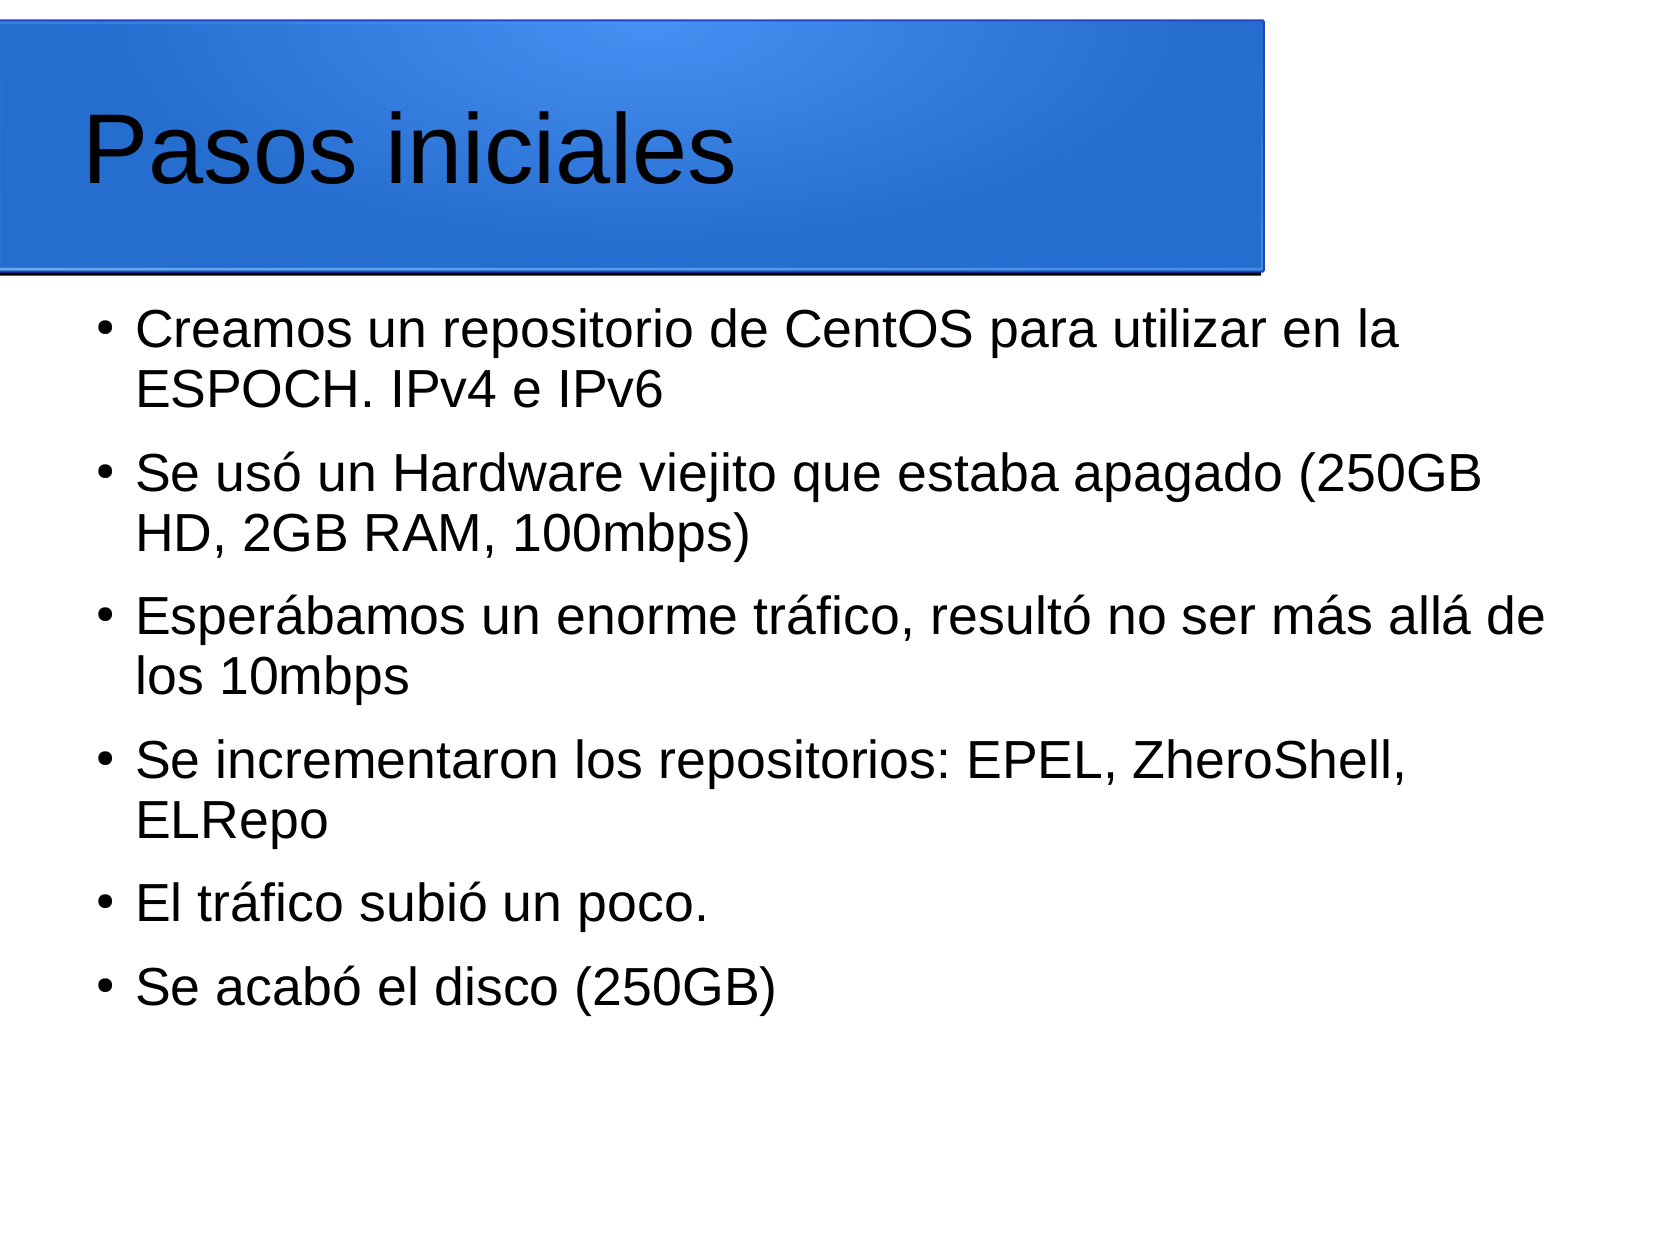

# Pasos iniciales
Creamos un repositorio de CentOS para utilizar en la ESPOCH. IPv4 e IPv6
Se usó un Hardware viejito que estaba apagado (250GB HD, 2GB RAM, 100mbps)
Esperábamos un enorme tráfico, resultó no ser más allá de los 10mbps
Se incrementaron los repositorios: EPEL, ZheroShell, ELRepo
El tráfico subió un poco.
Se acabó el disco (250GB)